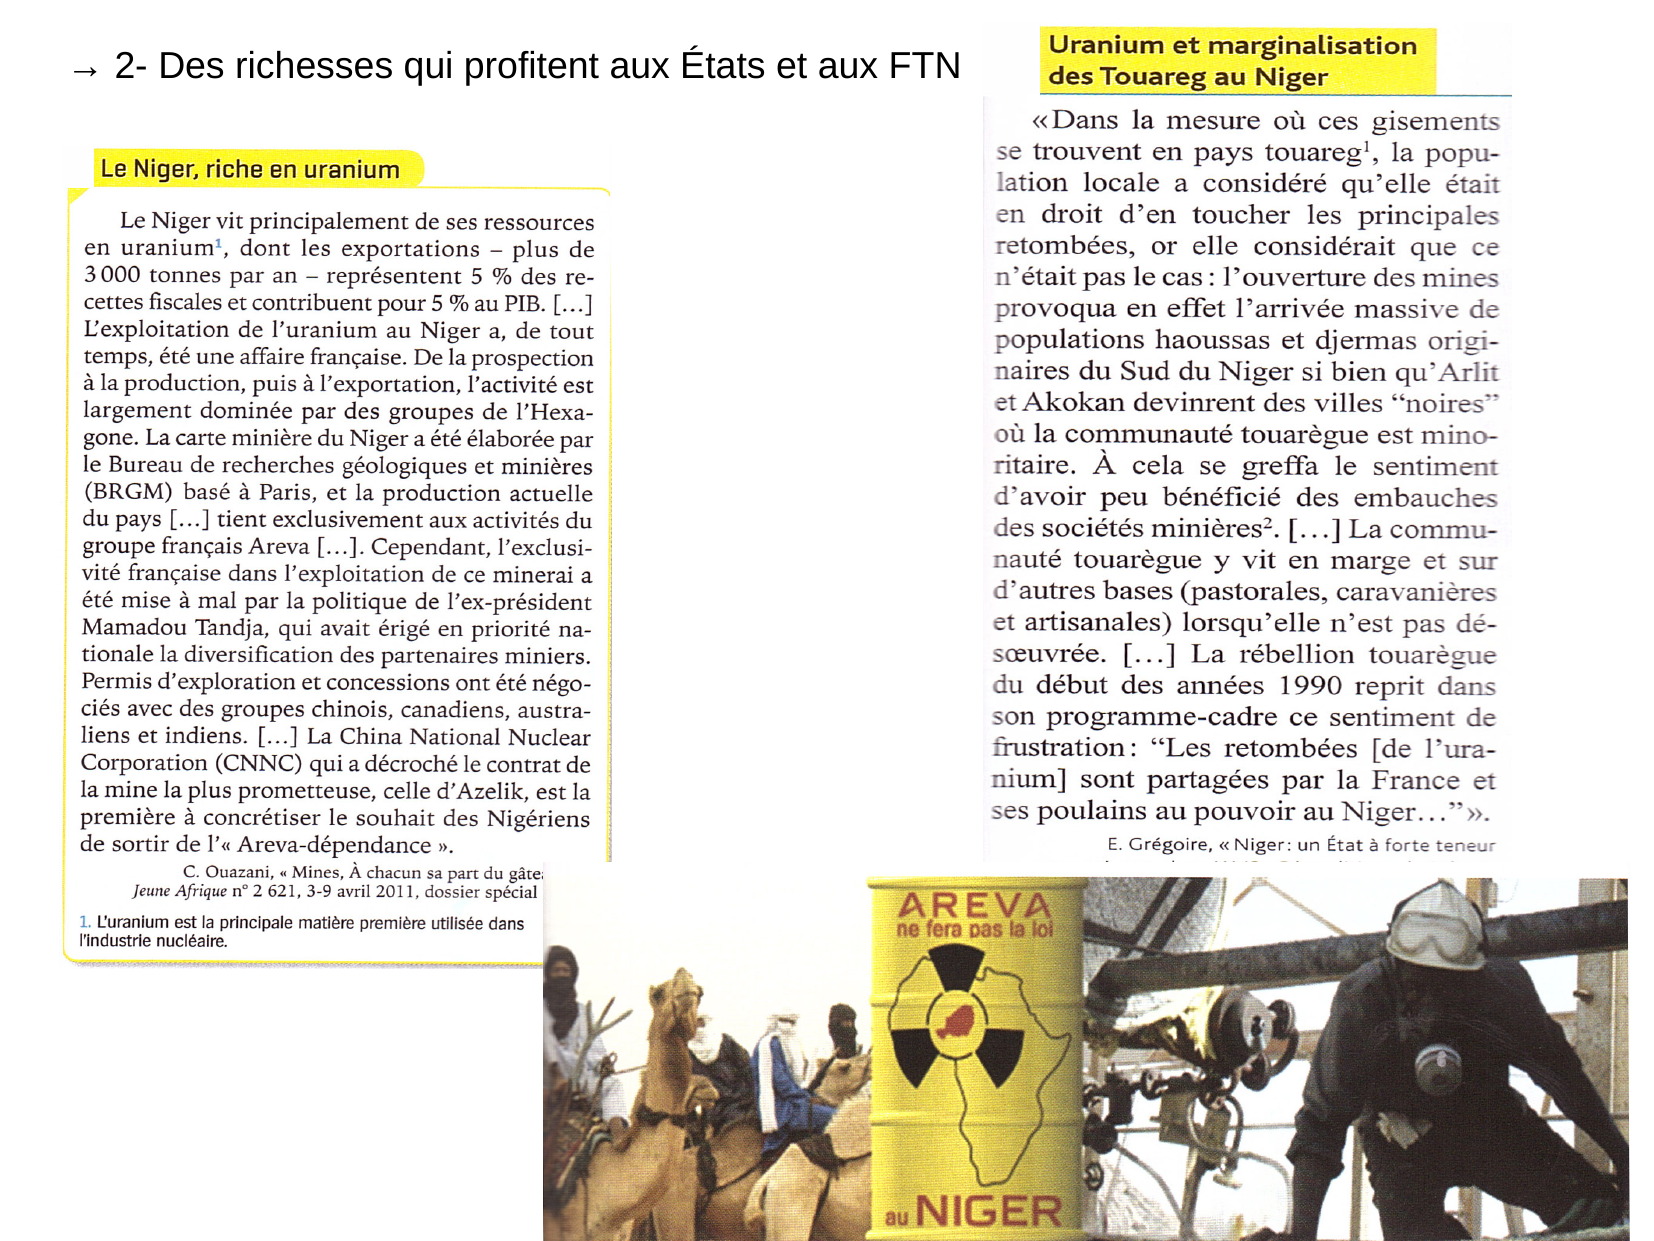

→ 2- Des richesses qui profitent aux États et aux FTN